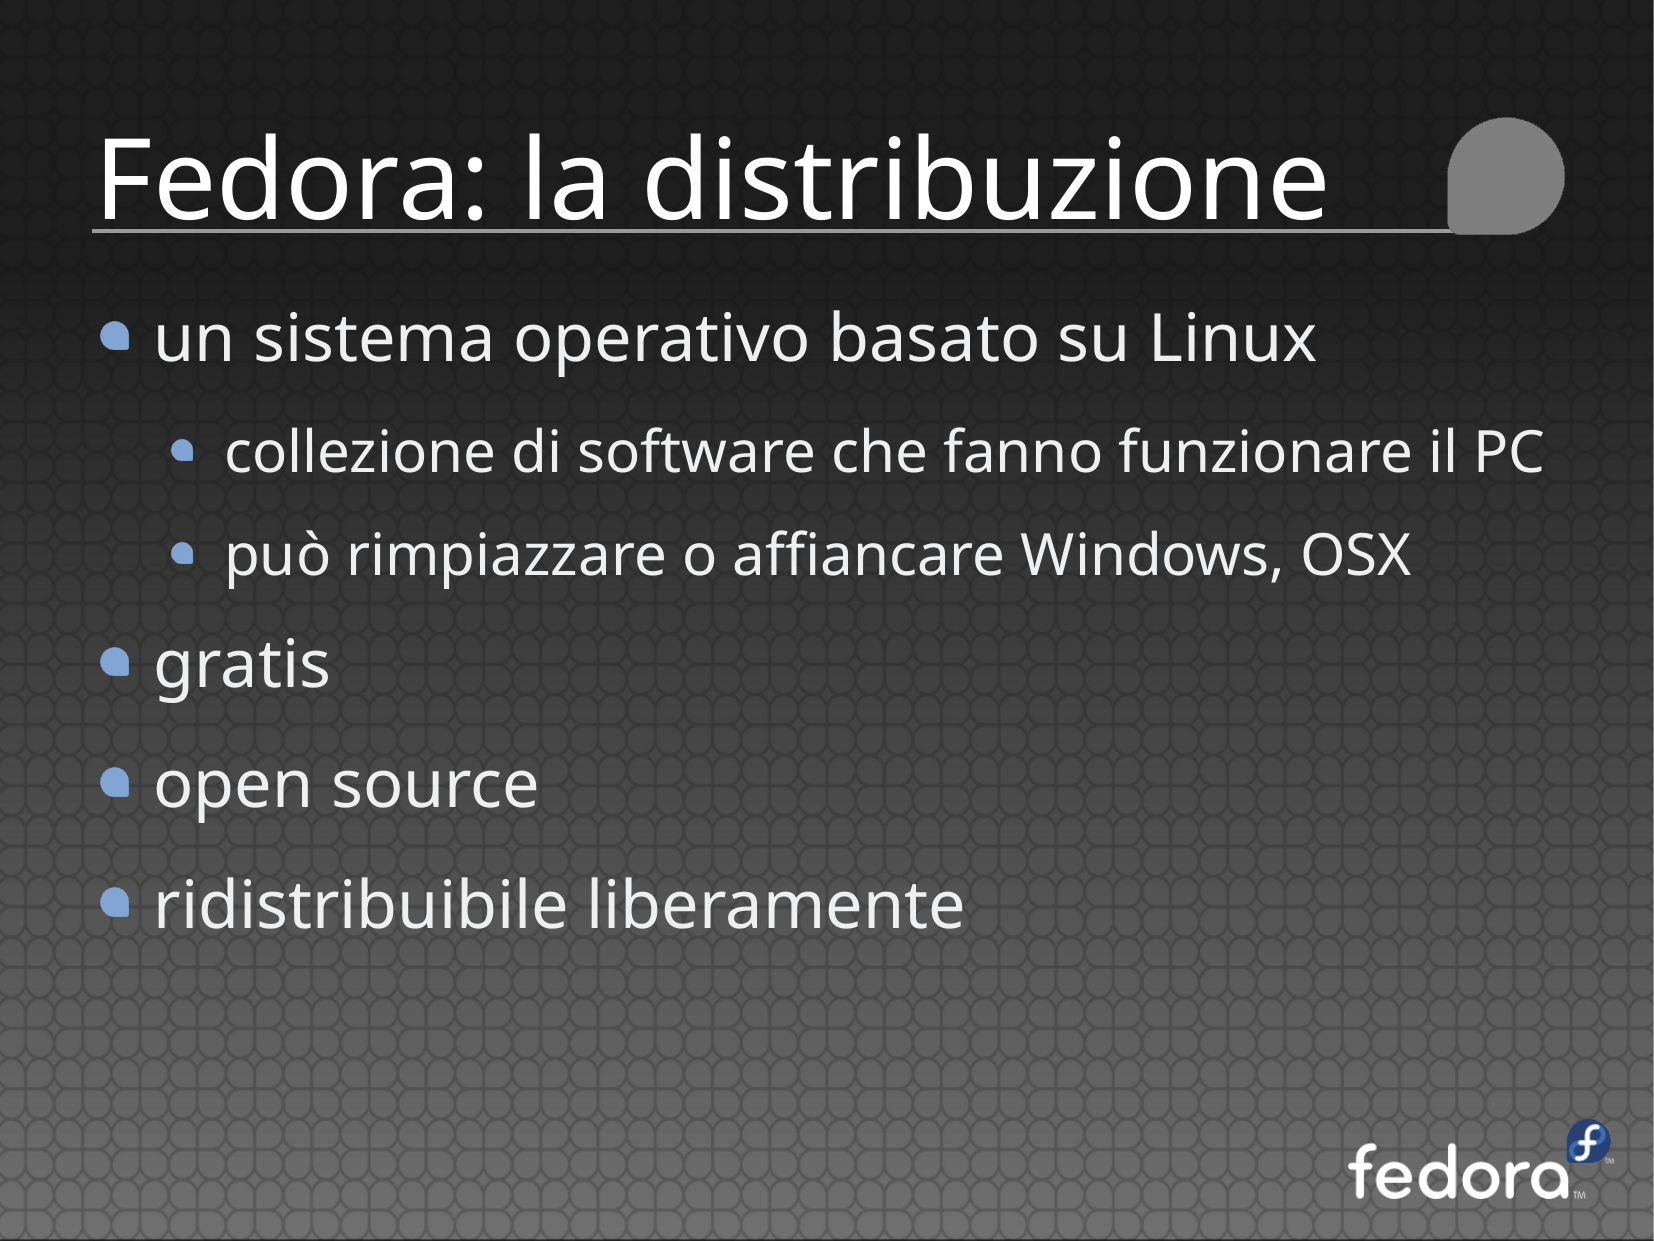

Fedora: la distribuzione
# un sistema operativo basato su Linux
collezione di software che fanno funzionare il PC
può rimpiazzare o affiancare Windows, OSX
gratis
open source
ridistribuibile liberamente